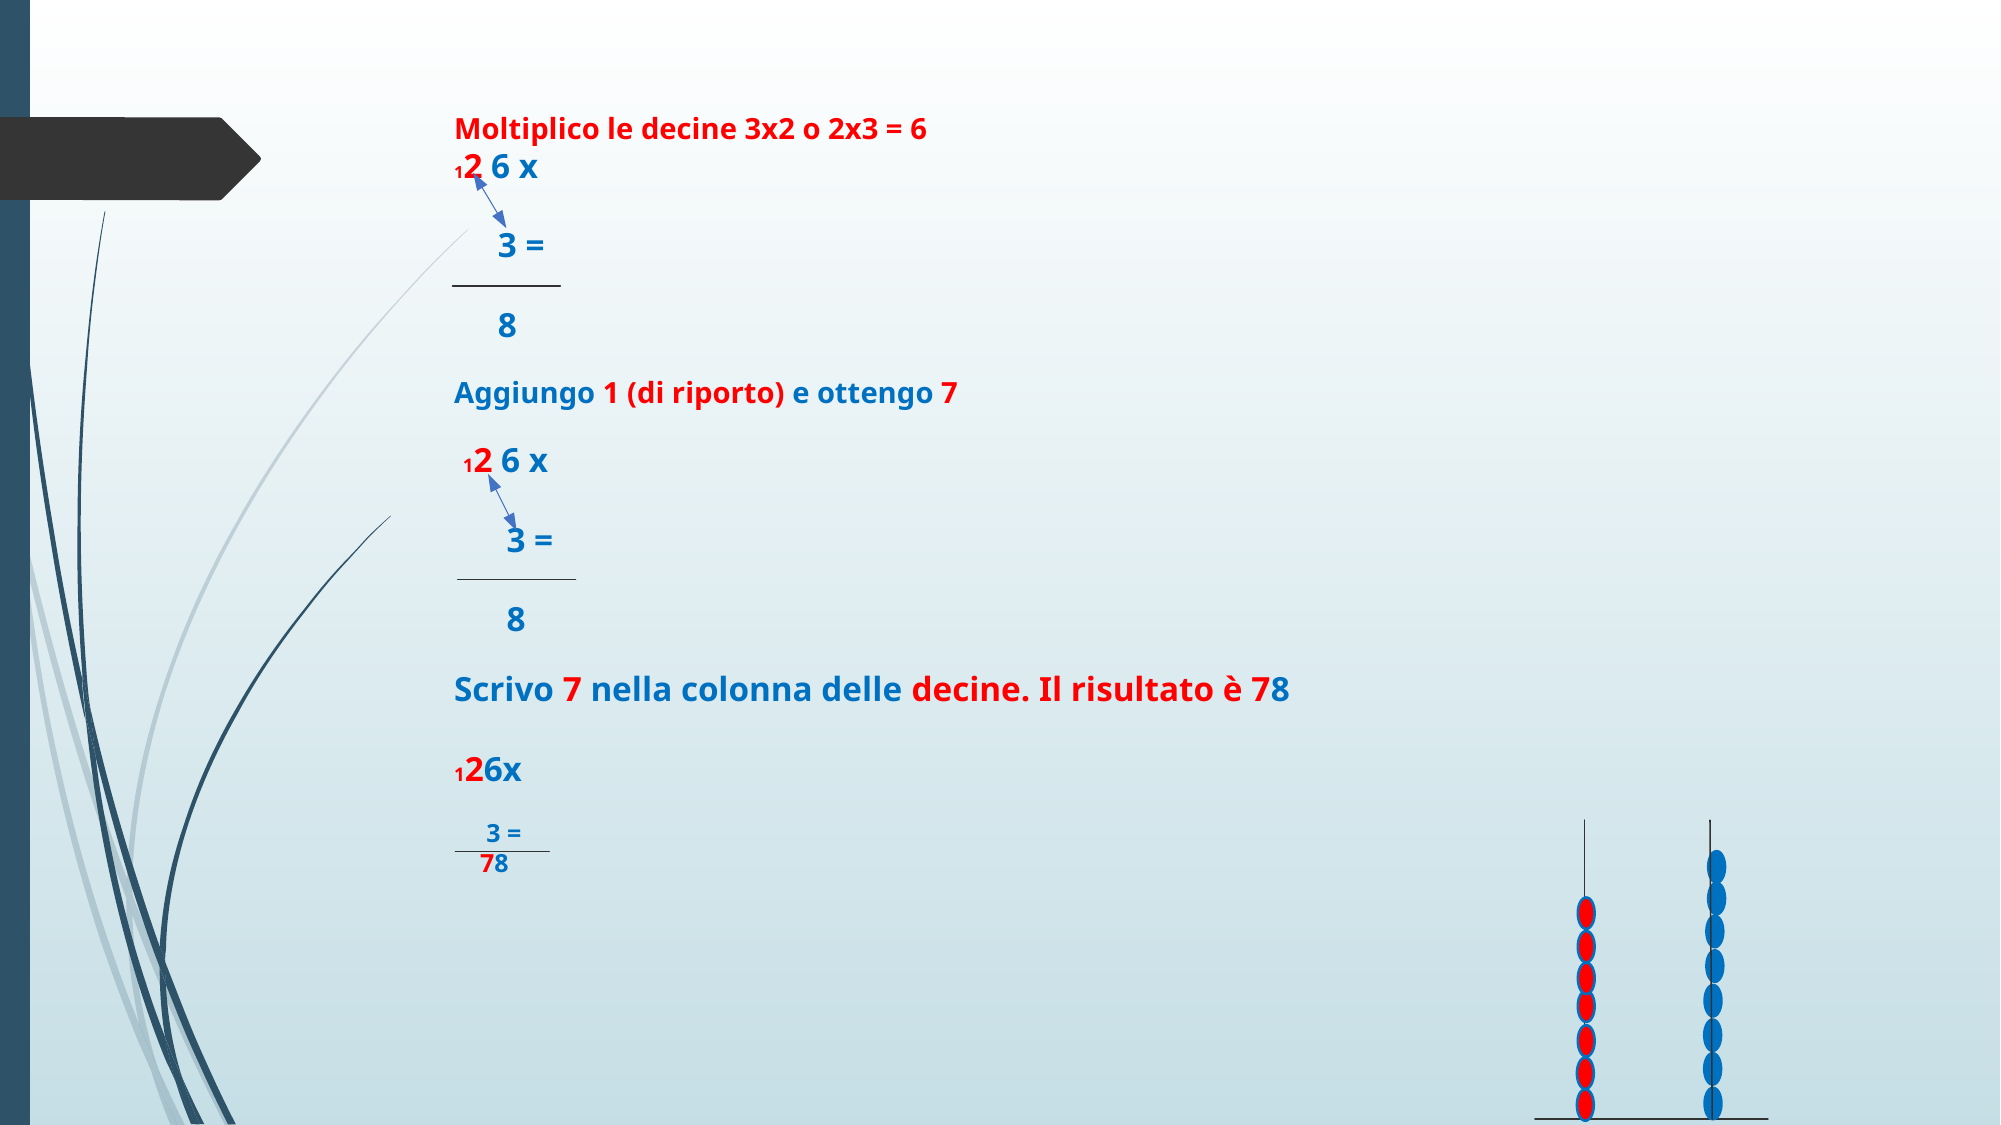

# Moltiplico le decine 3x2 o 2x3 = 6 12 6 x 3 = 8 Aggiungo 1 (di riporto) e ottengo 7 12 6 x 3 = 8 Scrivo 7 nella colonna delle decine. Il risultato è 78 126x 3 = 78